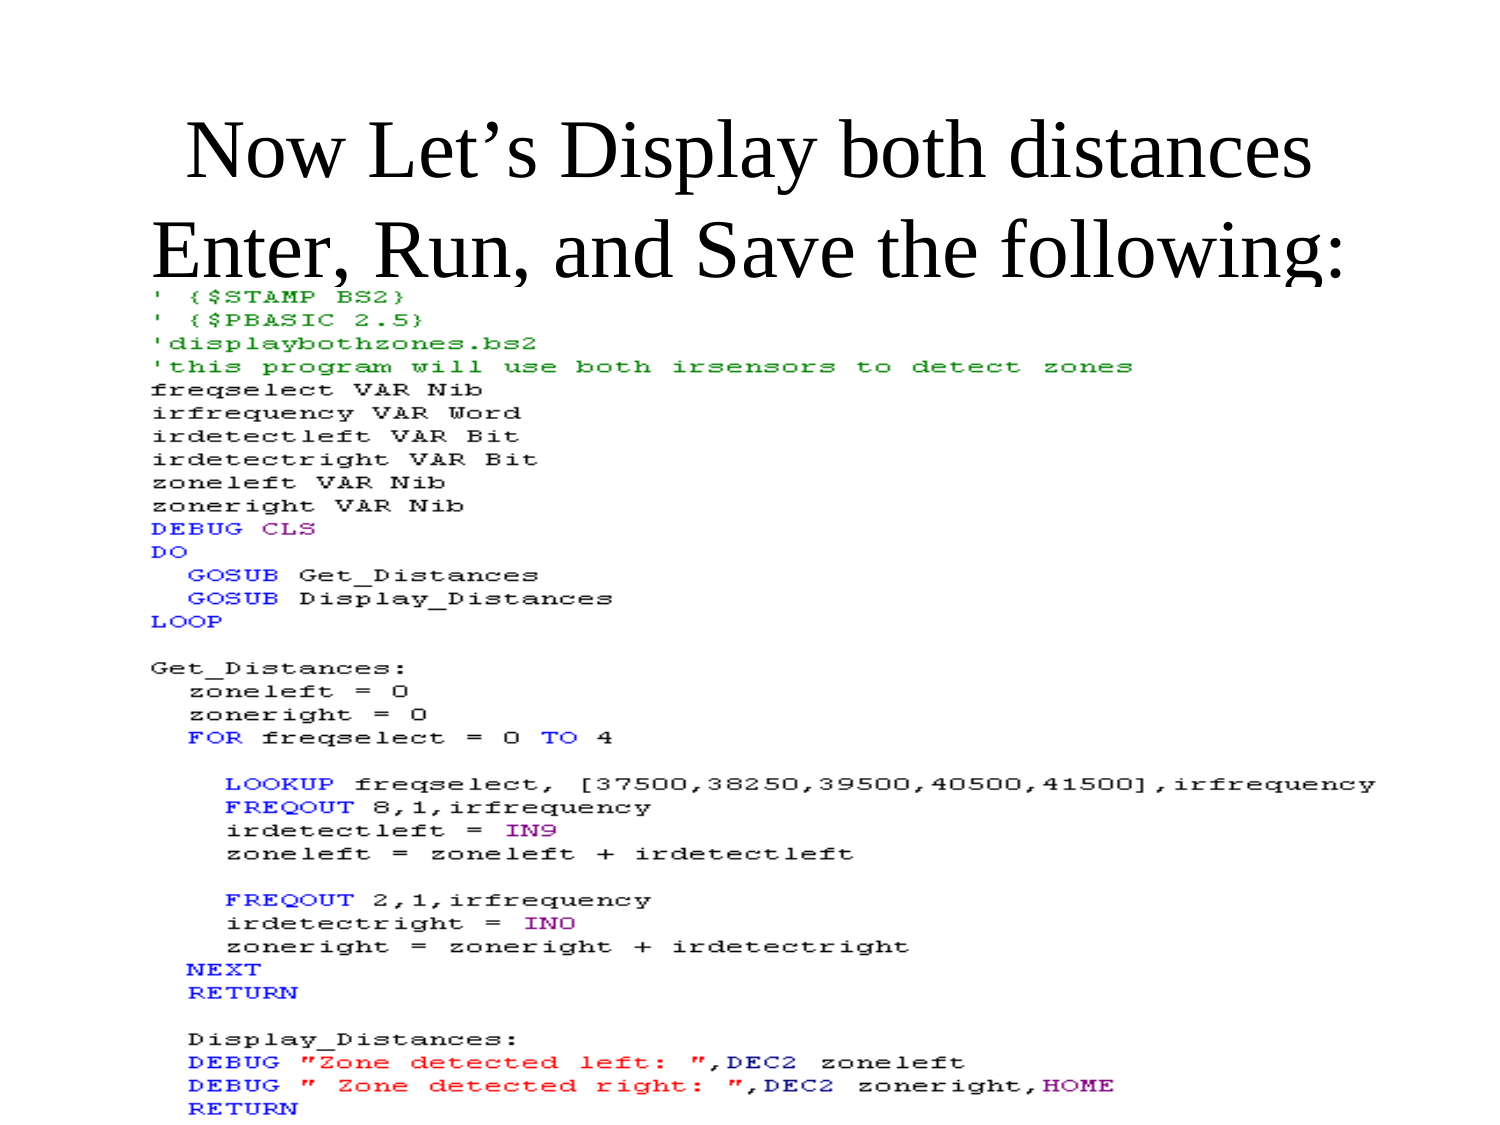

# Now Let’s Display both distances Enter, Run, and Save the following: